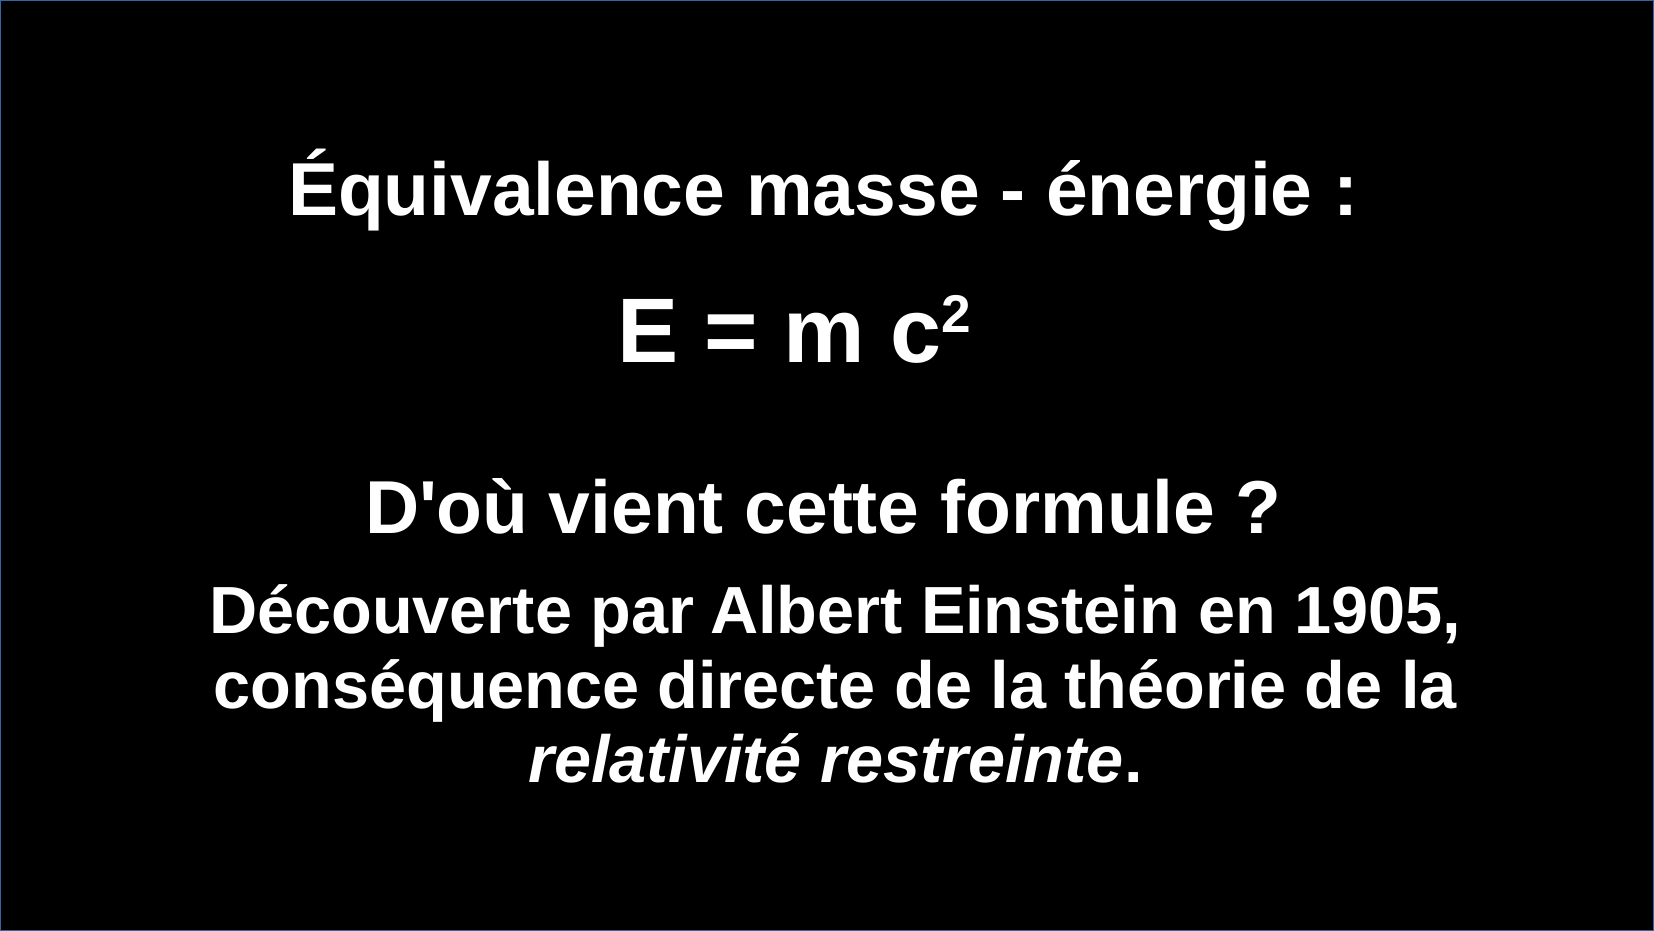

# Équivalence masse - énergie :
E = m c2
D'où vient cette formule ?
Découverte par Albert Einstein en 1905,
conséquence directe de la théorie de la relativité restreinte.